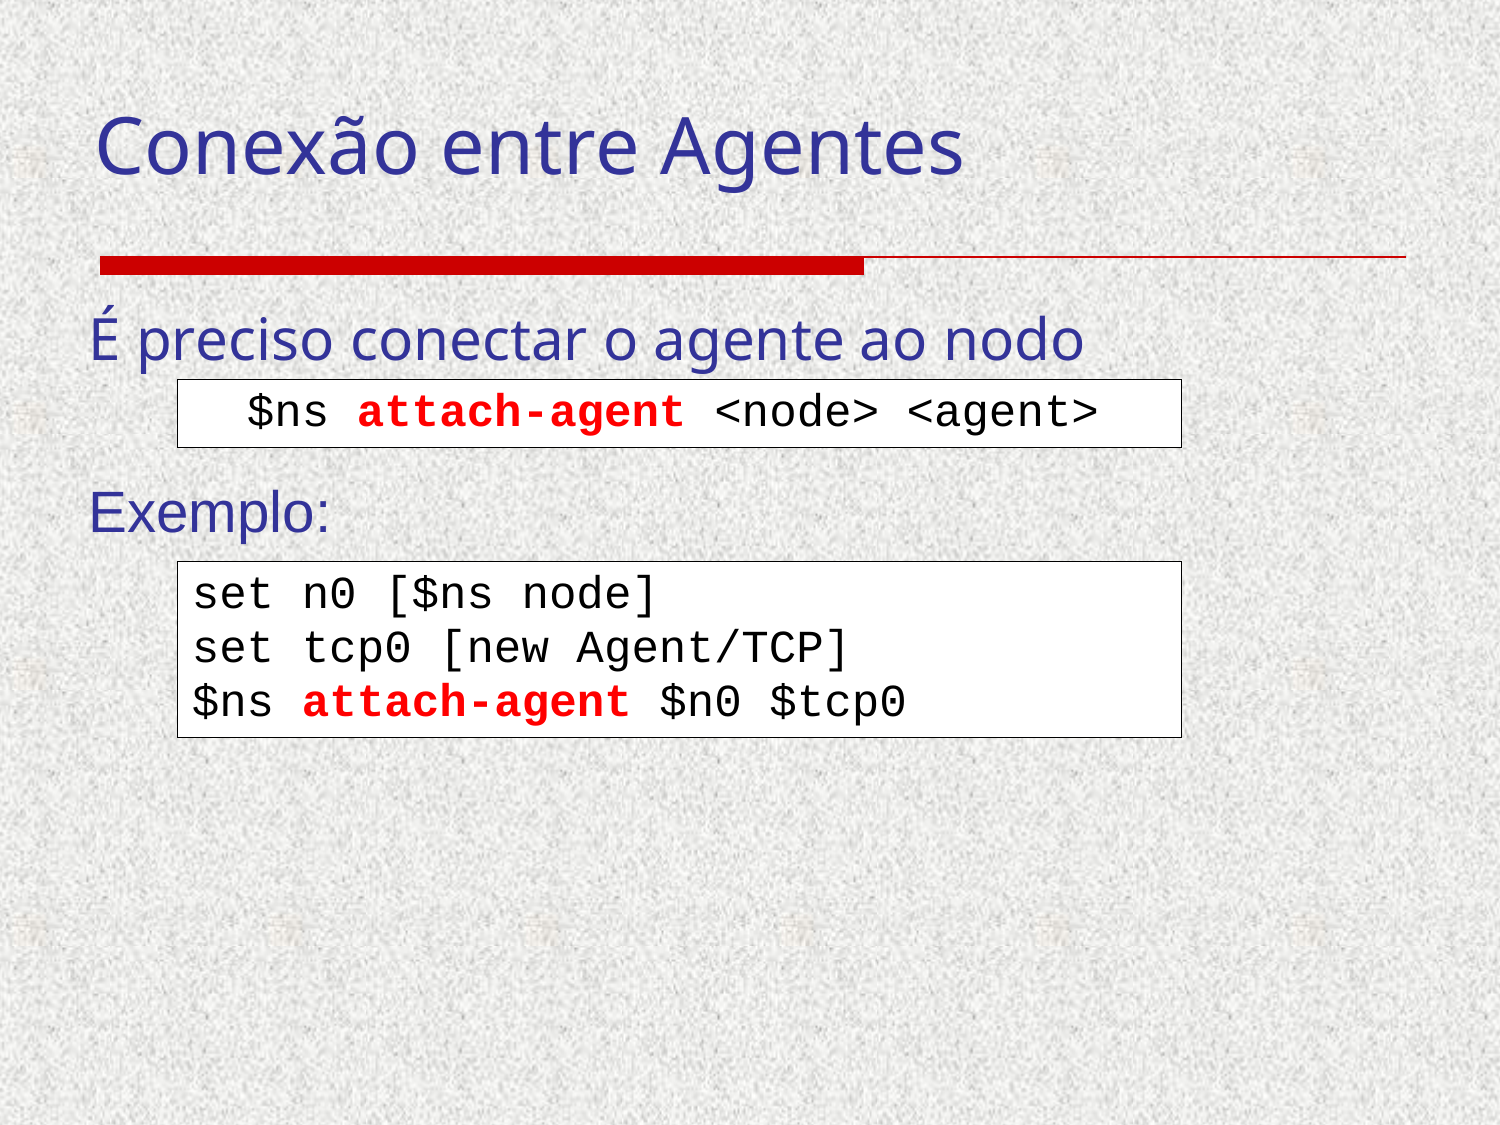

# Conexão entre Agentes
É preciso conectar o agente ao nodo
Exemplo:
 $ns attach-agent <node> <agent>
set n0 [$ns node]
set tcp0 [new Agent/TCP]
$ns attach-agent $n0 $tcp0